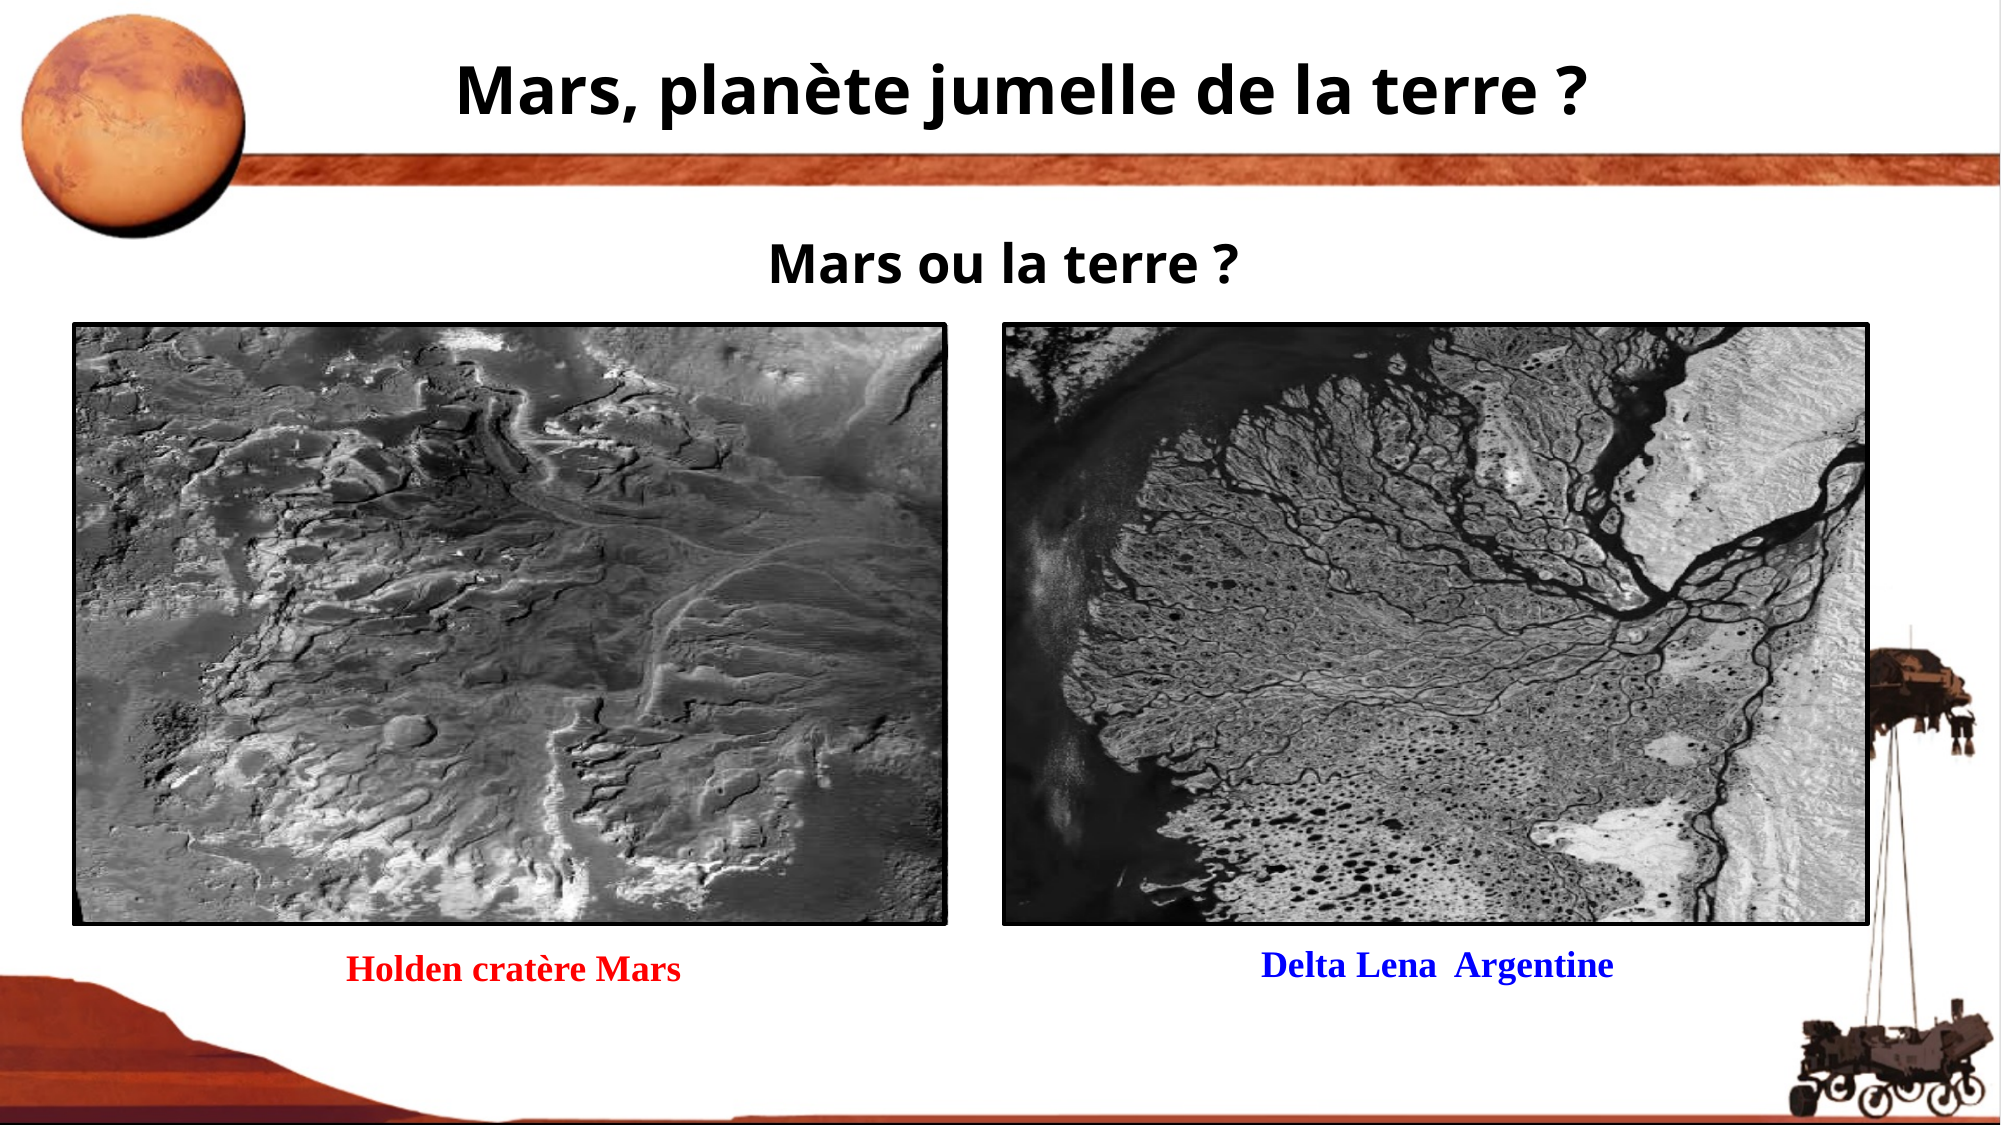

Mars, planète jumelle de la terre ?
Mars ou la terre ?
Delta Lena Argentine
Holden cratère Mars